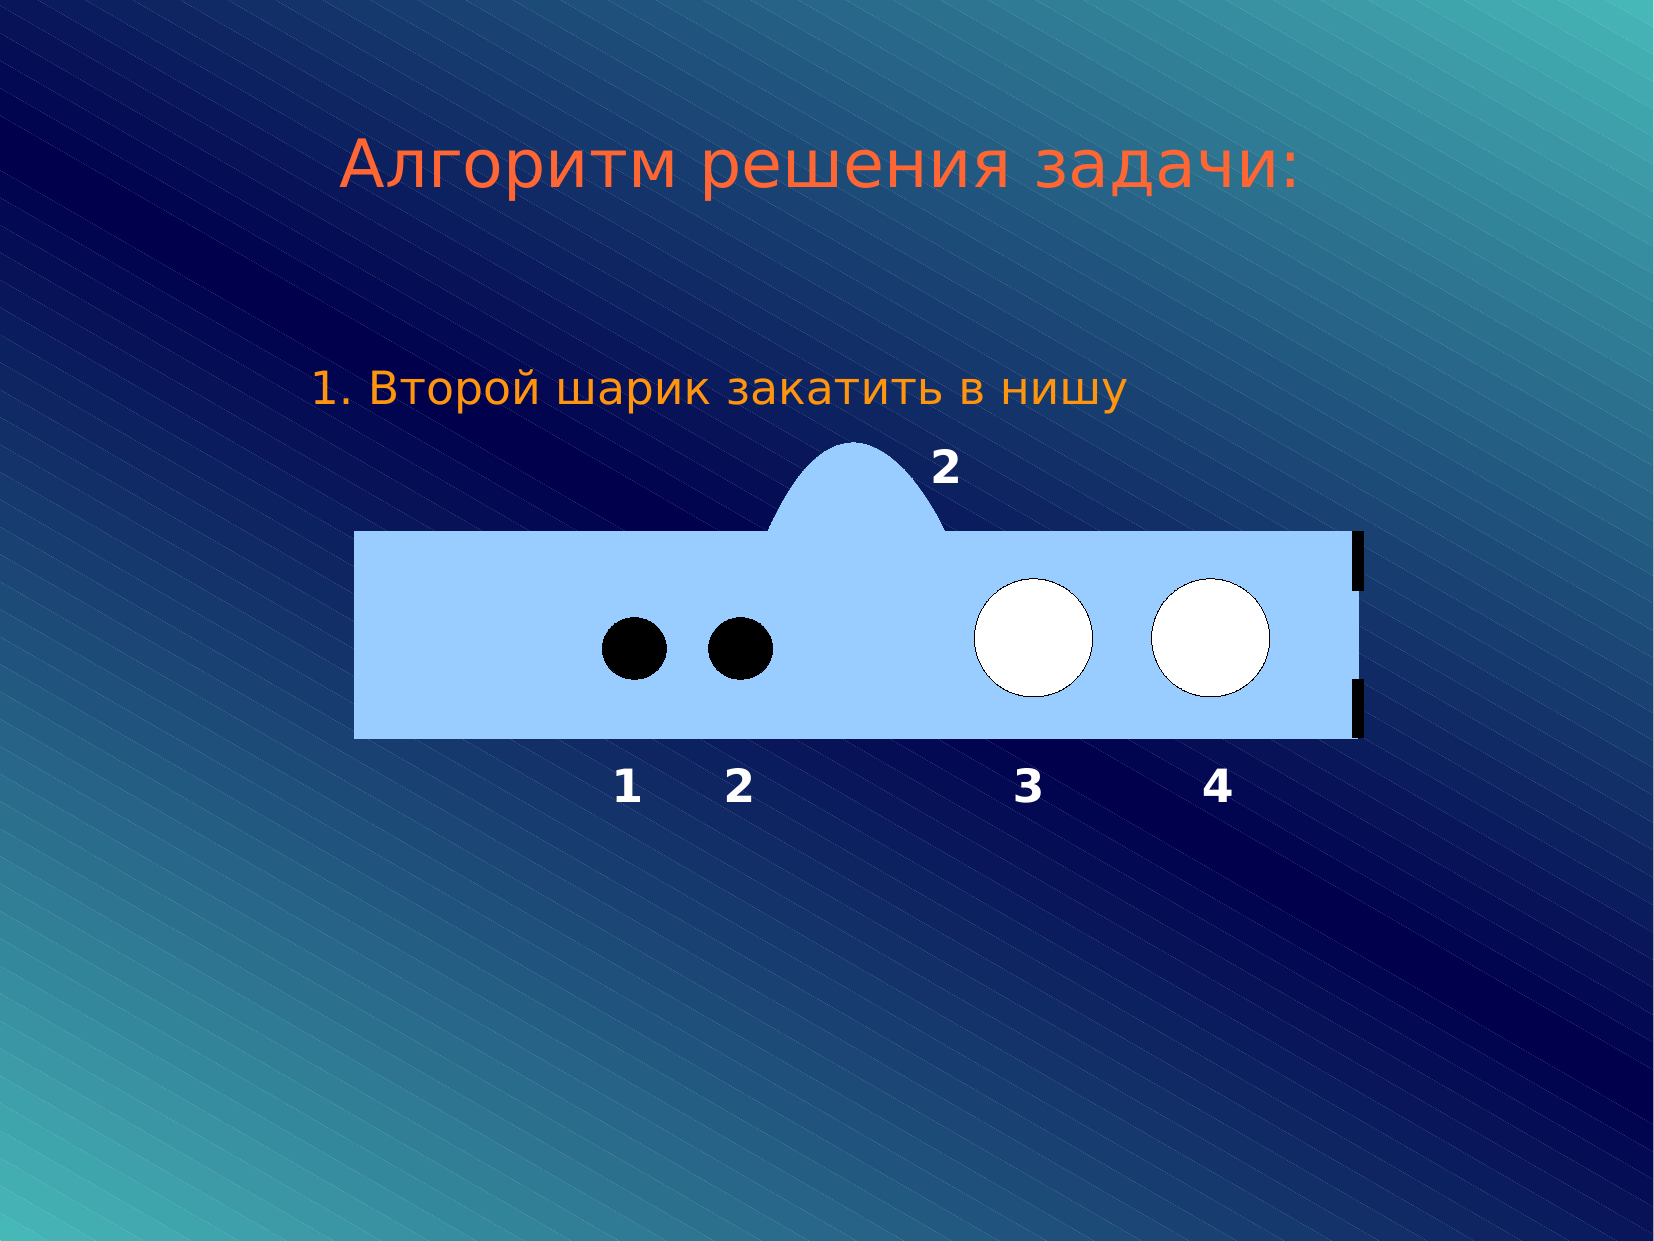

Алгоритм решения задачи:
1. Второй шарик закатить в нишу
2
1
2
3
4